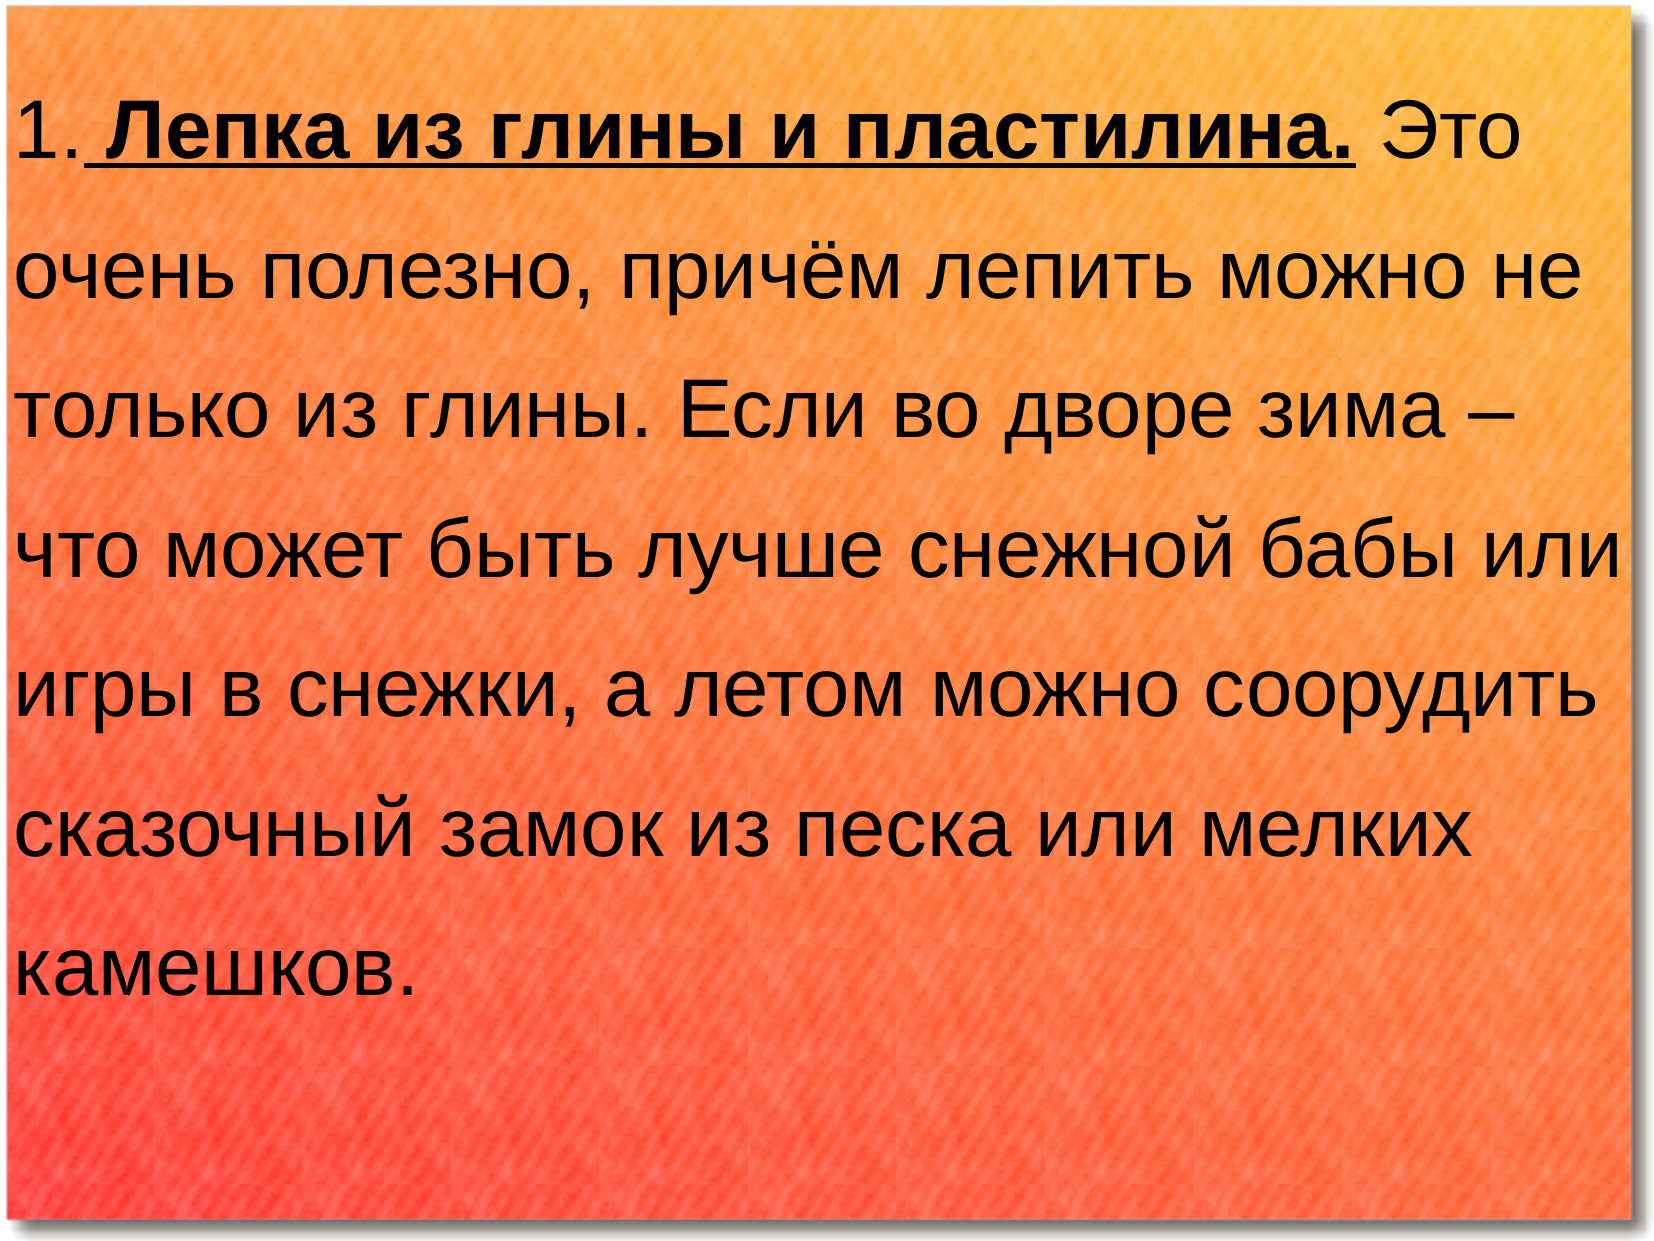

1. Лепка из глины и пластилина. Это очень полезно, причём лепить можно не только из глины. Если во дворе зима – что может быть лучше снежной бабы или игры в снежки, а летом можно соорудить сказочный замок из песка или мелких камешков.